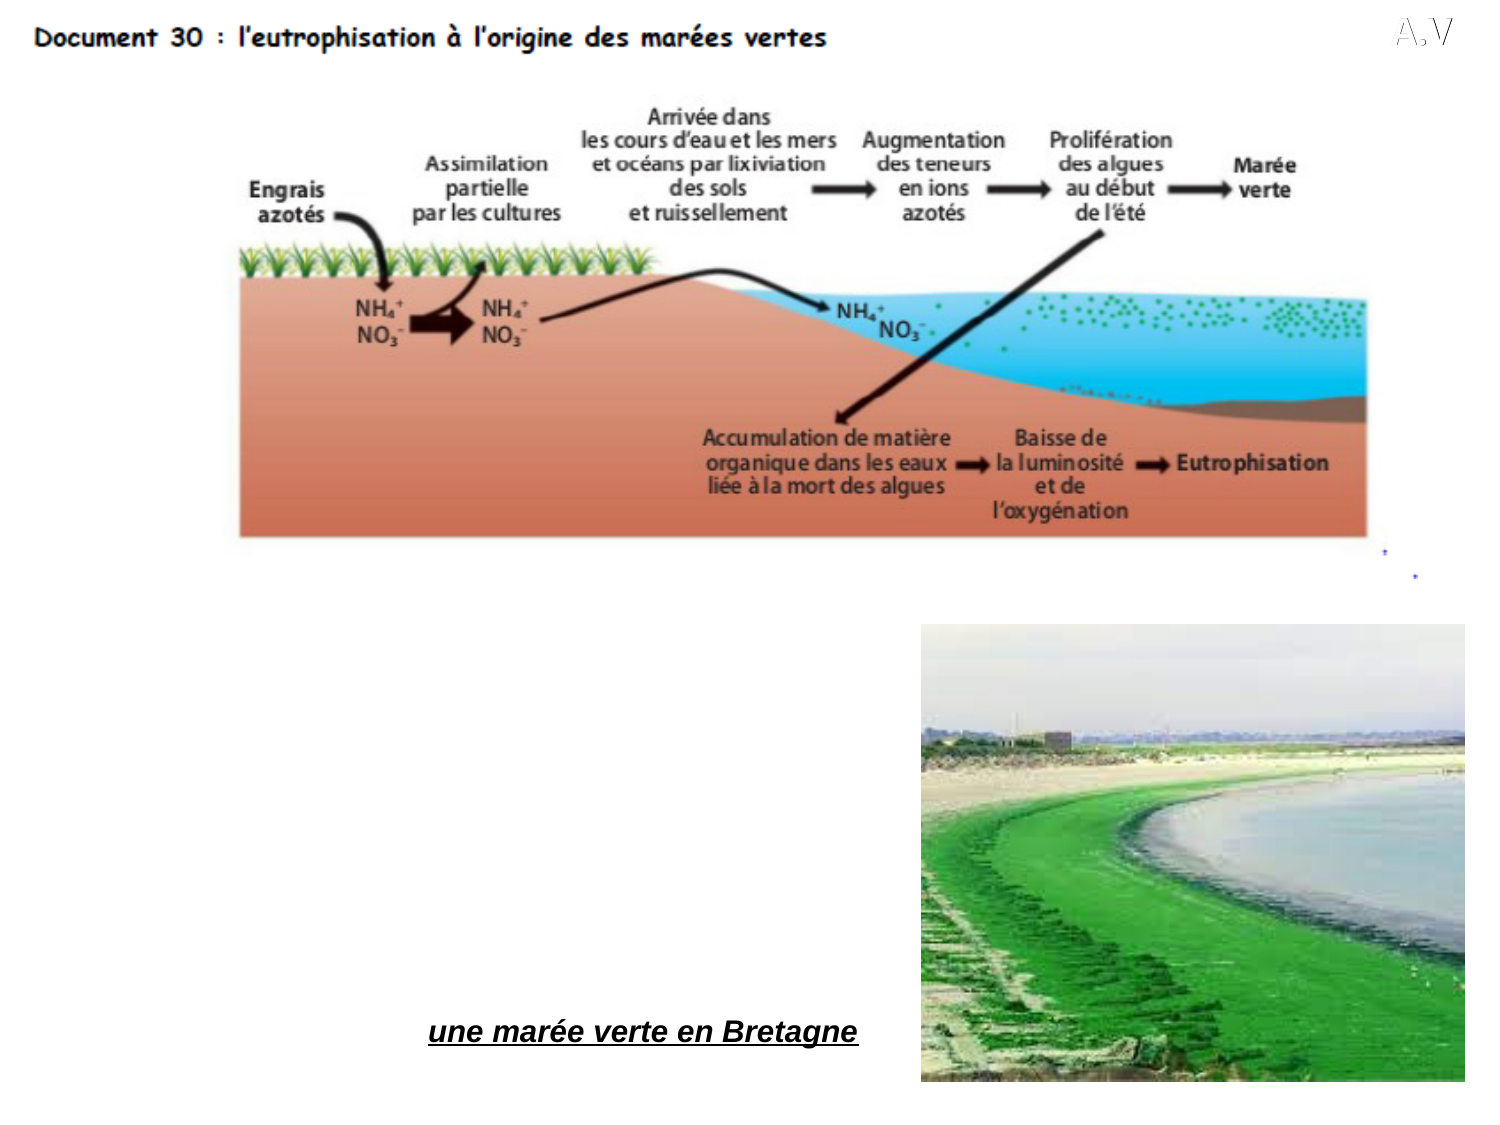

A.V
A.V
une marée verte en Bretagne